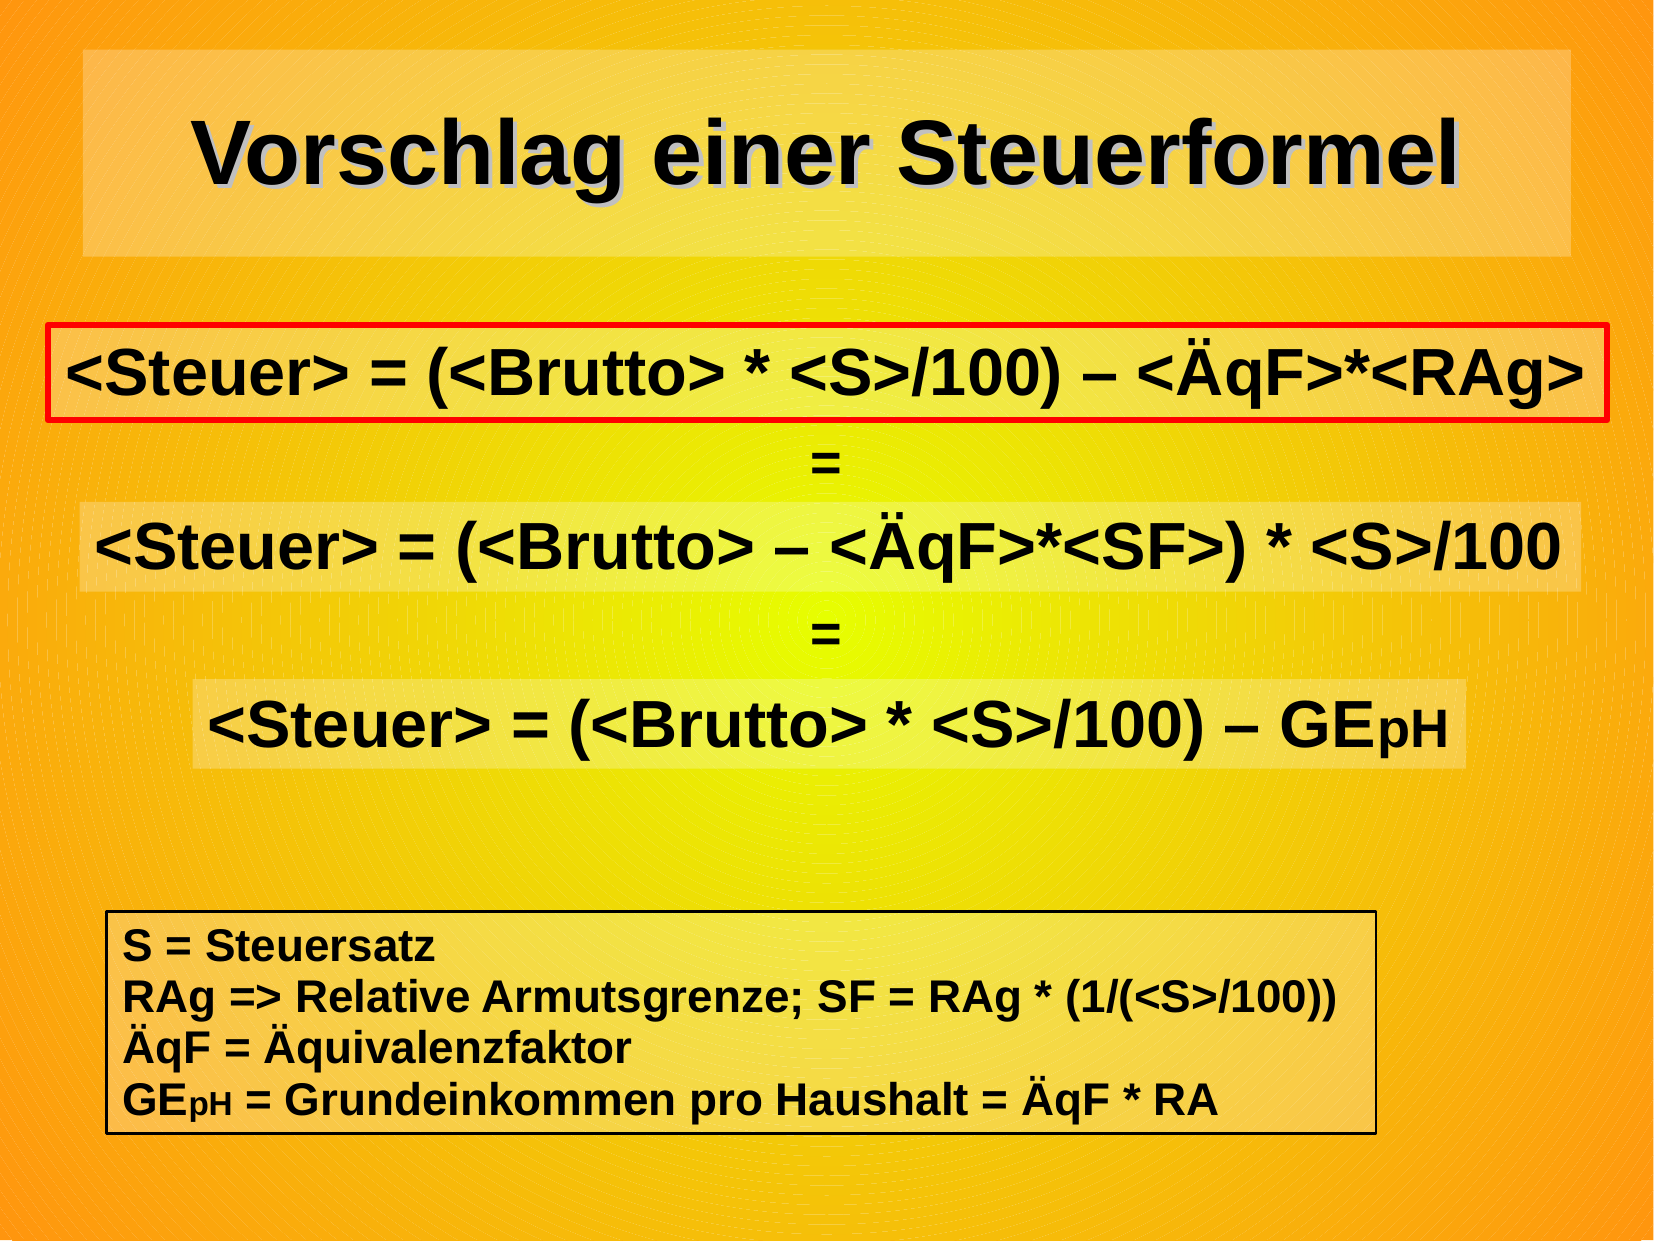

# Vorschlag einer Steuerformel
<Steuer> = (<Brutto> * <S>/100) – <ÄqF>*<RAg>
=
<Steuer> = (<Brutto> – <ÄqF>*<SF>) * <S>/100
=
<Steuer> = (<Brutto> * <S>/100) – GEpH
S = Steuersatz
RAg => Relative Armutsgrenze; SF = RAg * (1/(<S>/100))
ÄqF = Äquivalenzfaktor
GEpH = Grundeinkommen pro Haushalt = ÄqF * RA